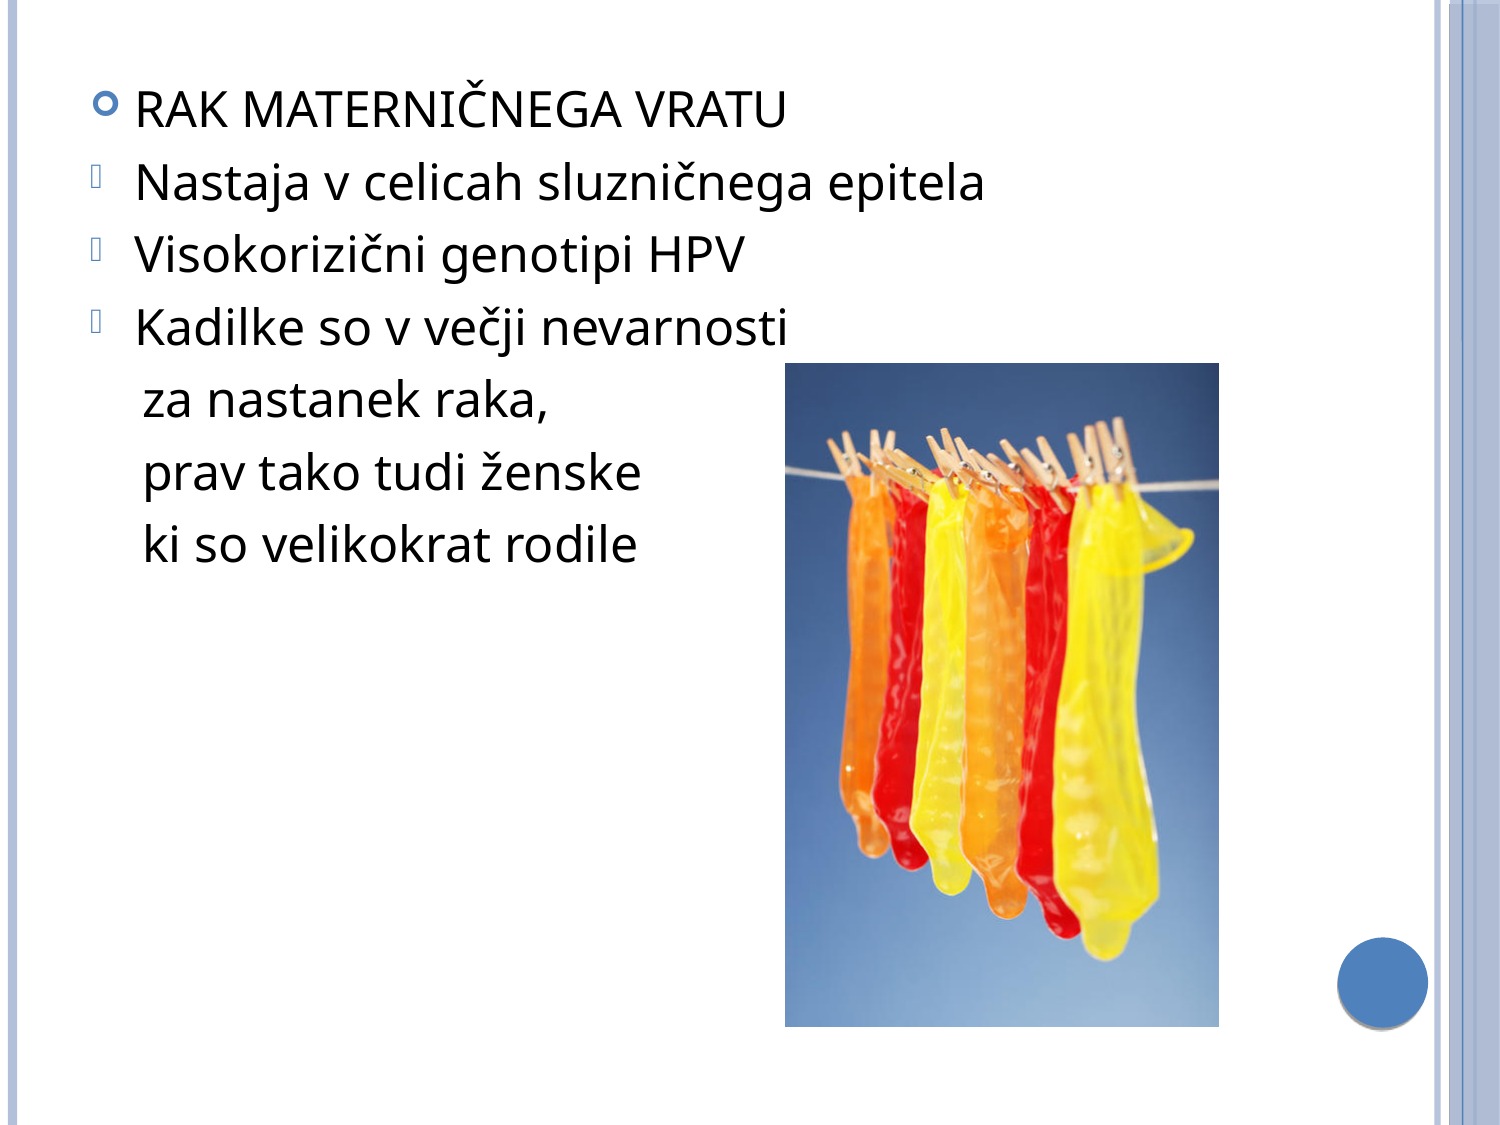

# RAK MATERNIČNEGA VRATU
Nastaja v celicah sluzničnega epitela
Visokorizični genotipi HPV
Kadilke so v večji nevarnosti
 za nastanek raka,
 prav tako tudi ženske
 ki so velikokrat rodile